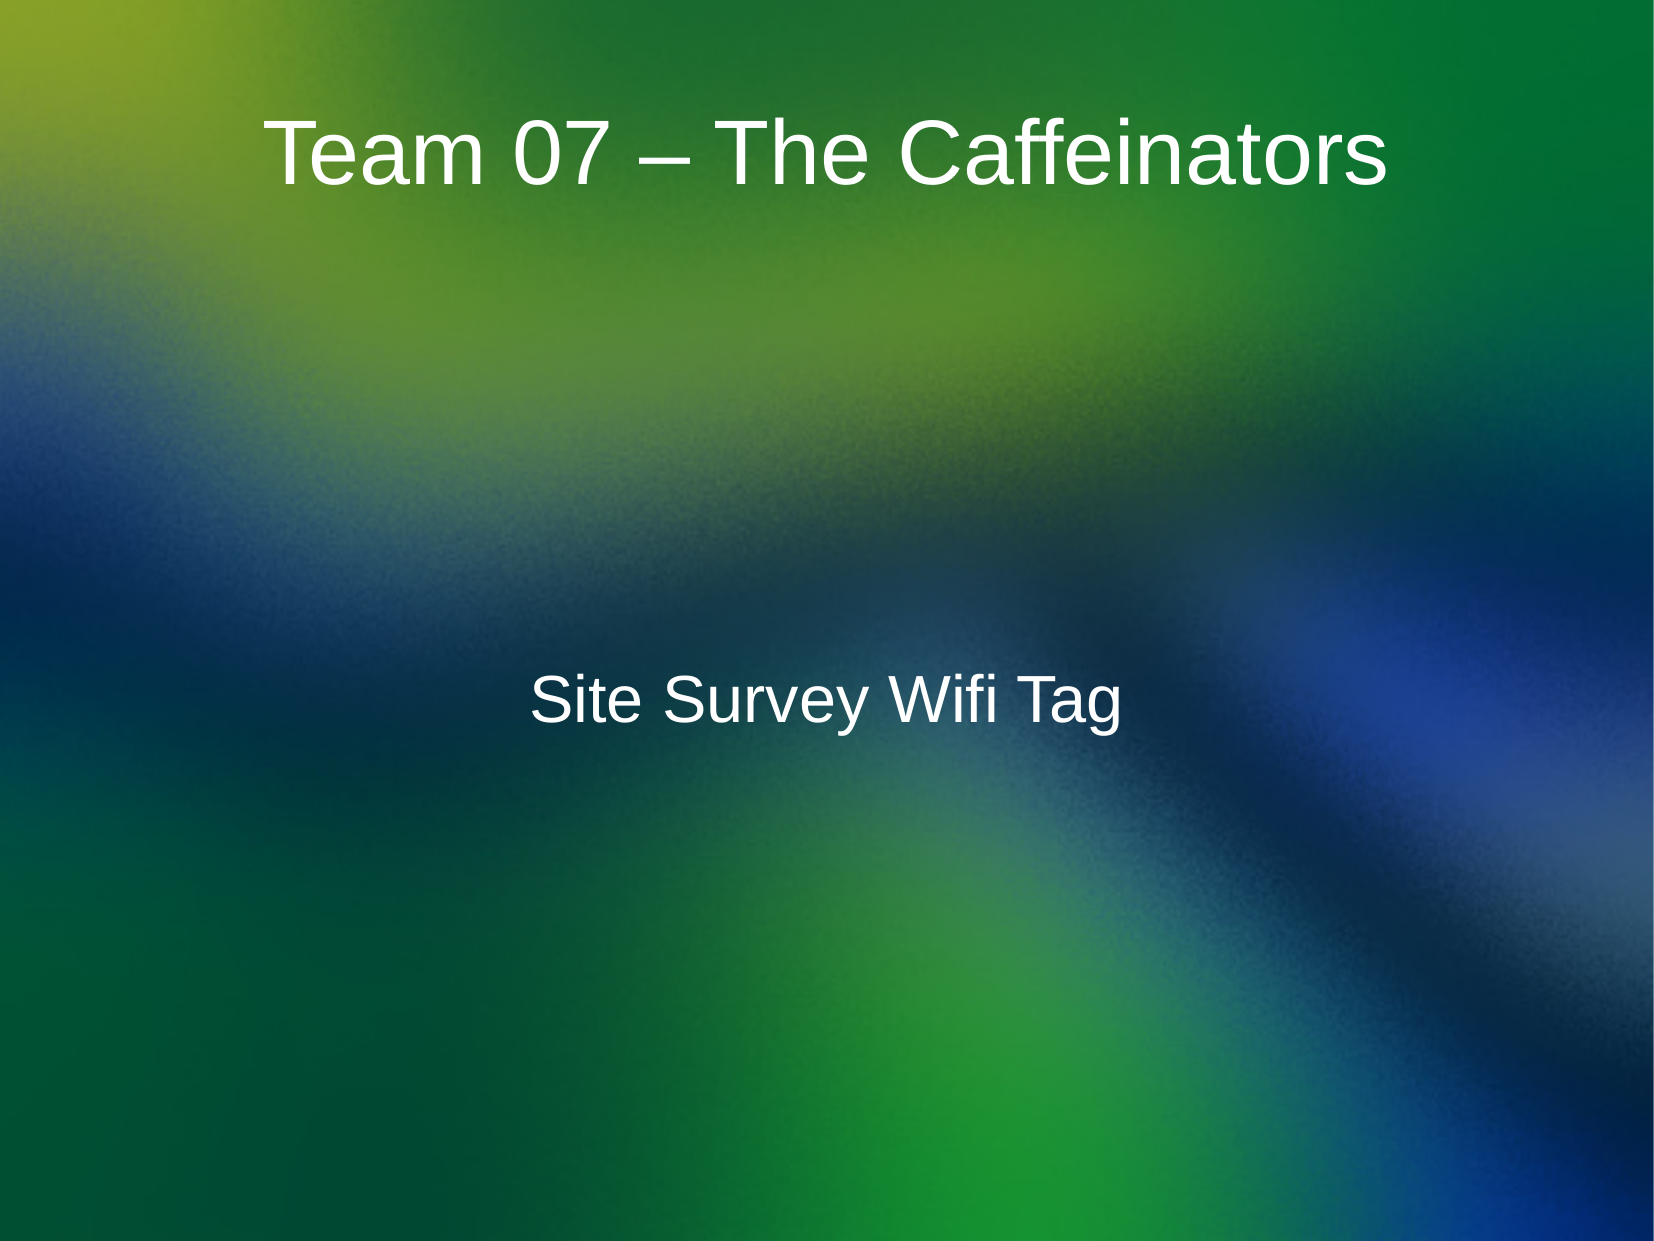

# Team 07 – The Caffeinators
Site Survey Wifi Tag